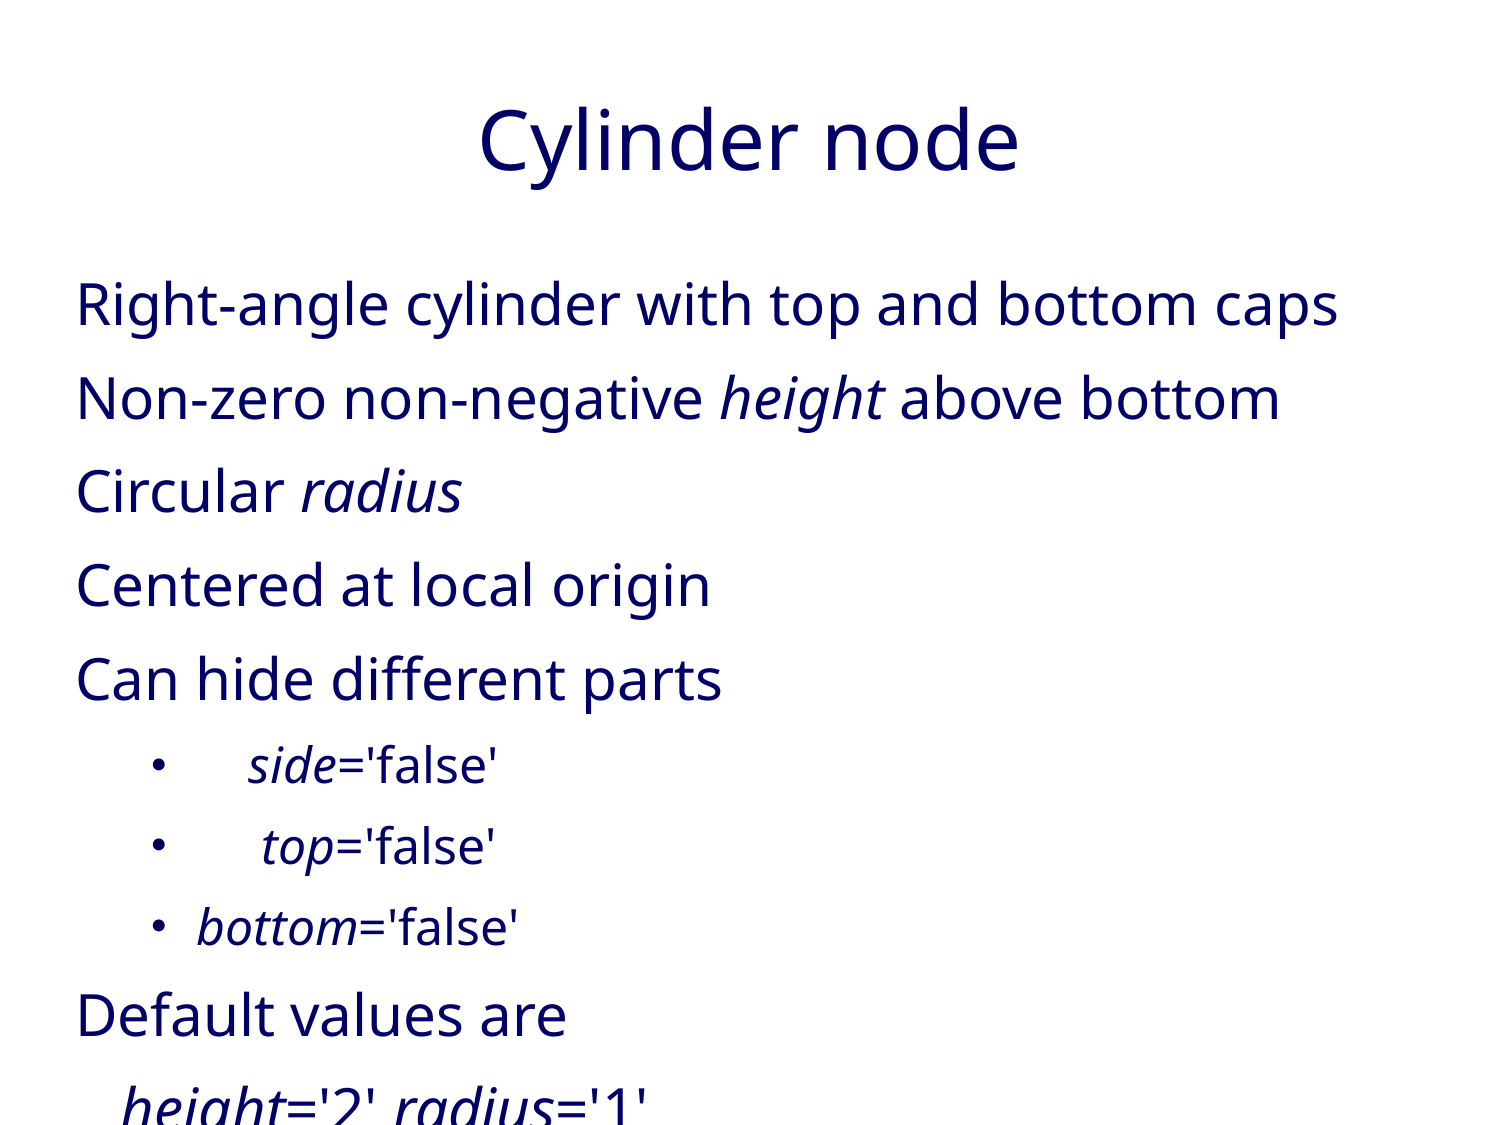

# Cylinder node
Right-angle cylinder with top and bottom caps
Non-zero non-negative height above bottom
Circular radius
Centered at local origin
Can hide different parts
 side='false'
 top='false'
bottom='false'
Default values are
 height='2' radius='1'